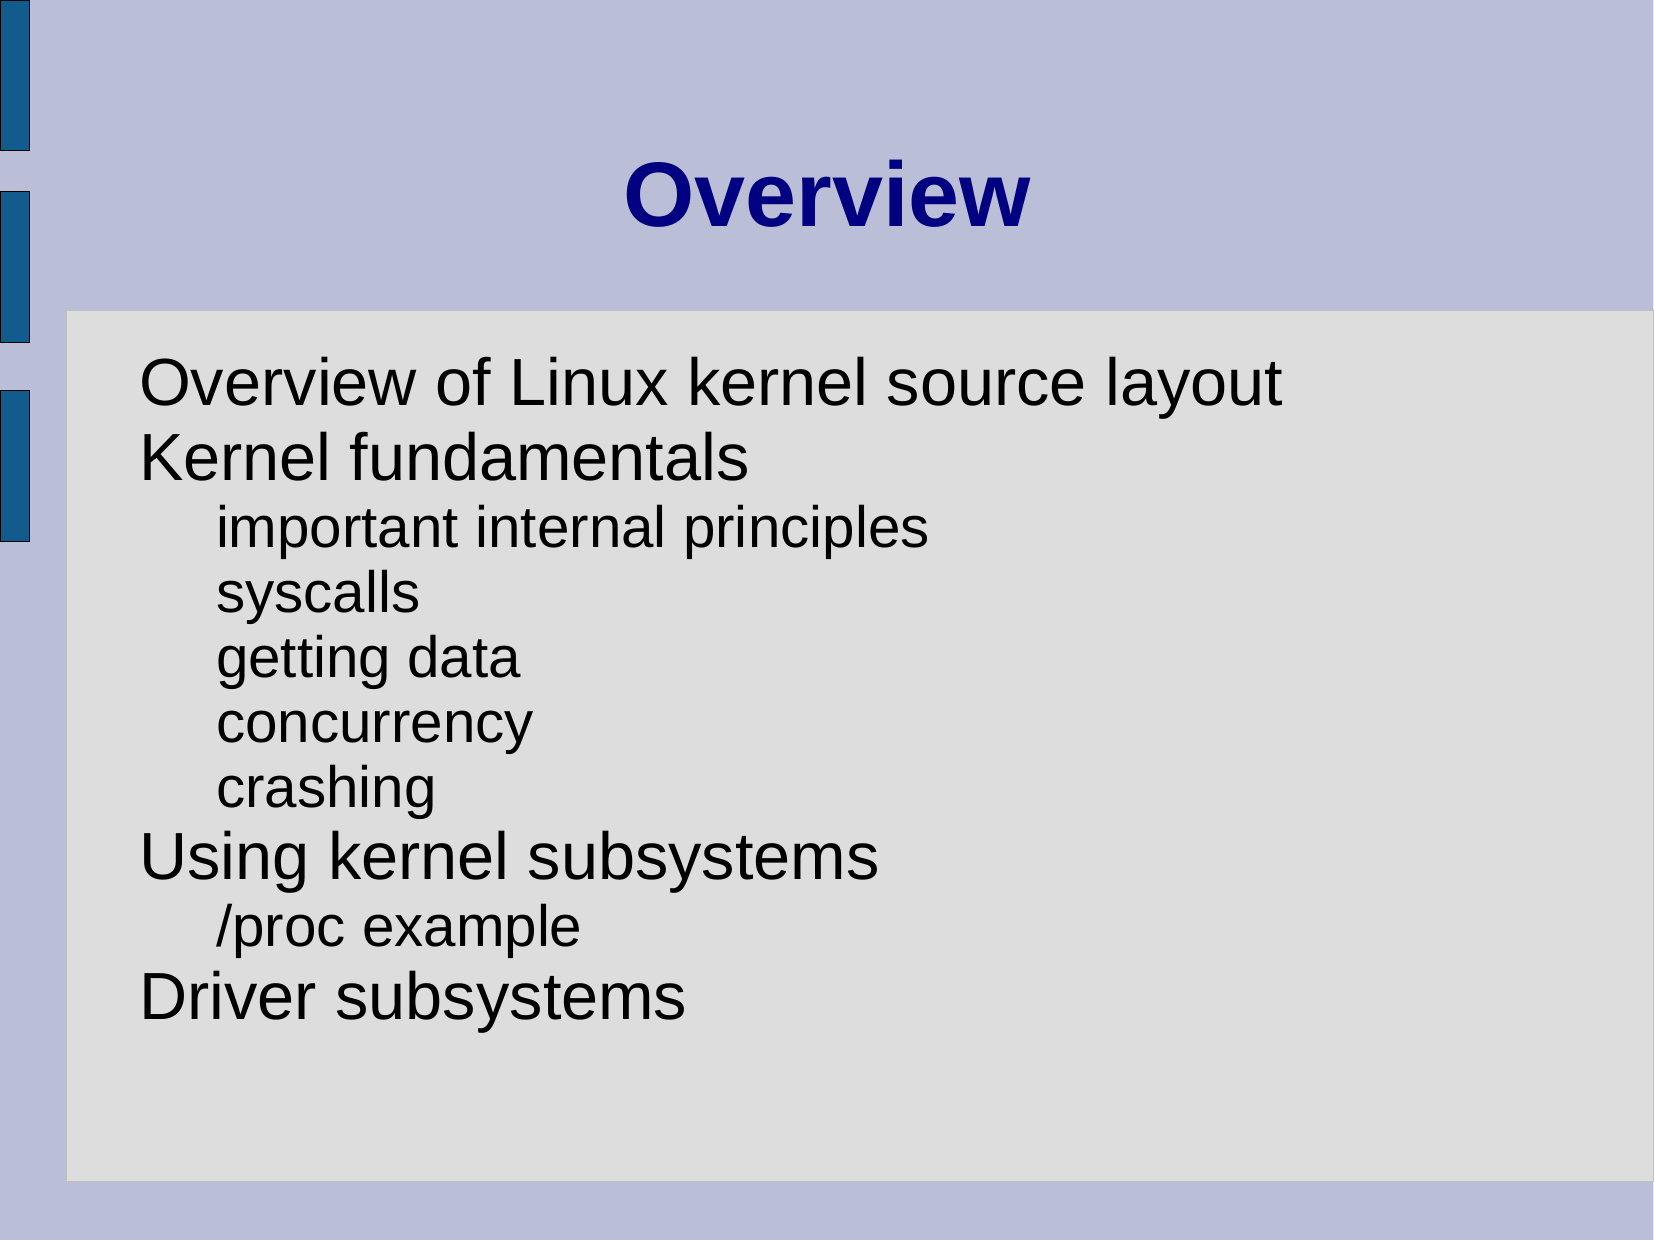

# Overview
Overview of Linux kernel source layout
Kernel fundamentals
important internal principles
syscalls
getting data
concurrency
crashing
Using kernel subsystems
/proc example
Driver subsystems